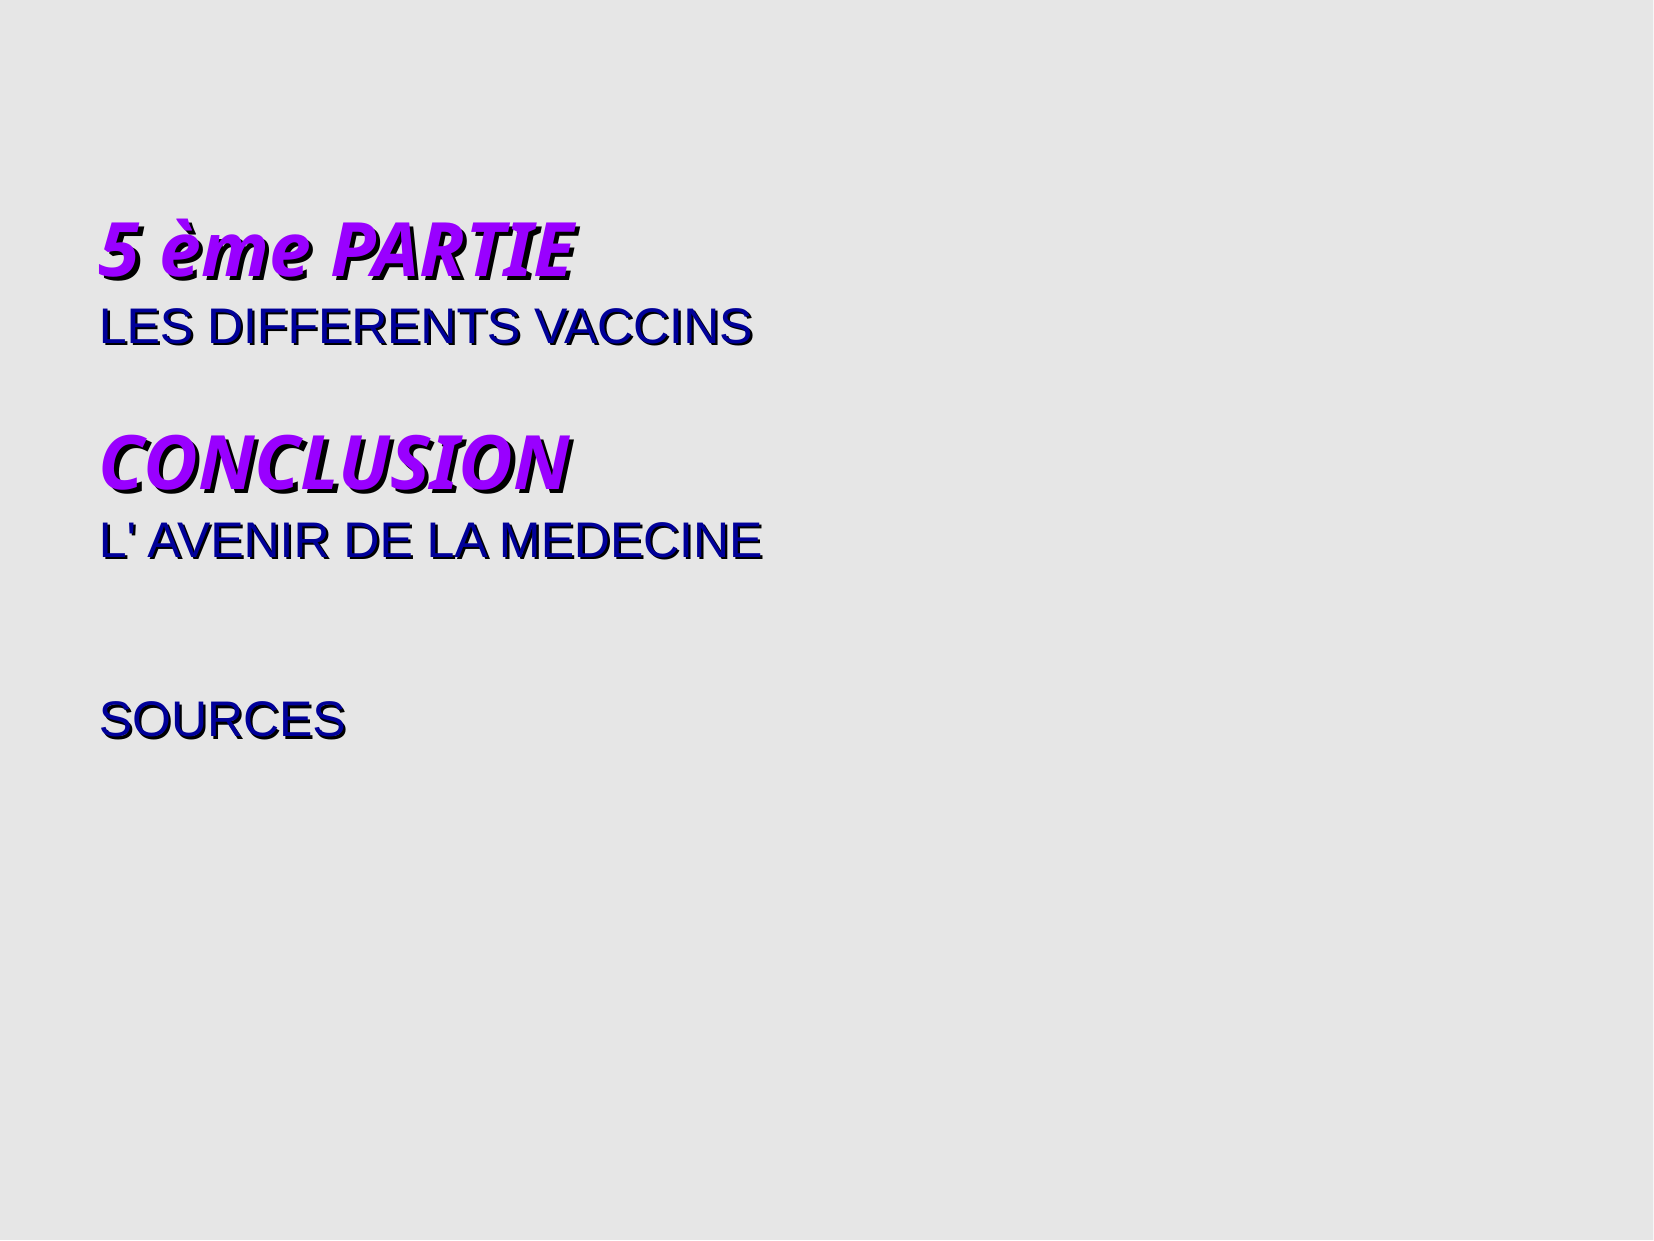

5 ème PARTIE
LES DIFFERENTS VACCINS
CONCLUSION
L' AVENIR DE LA MEDECINE
SOURCES